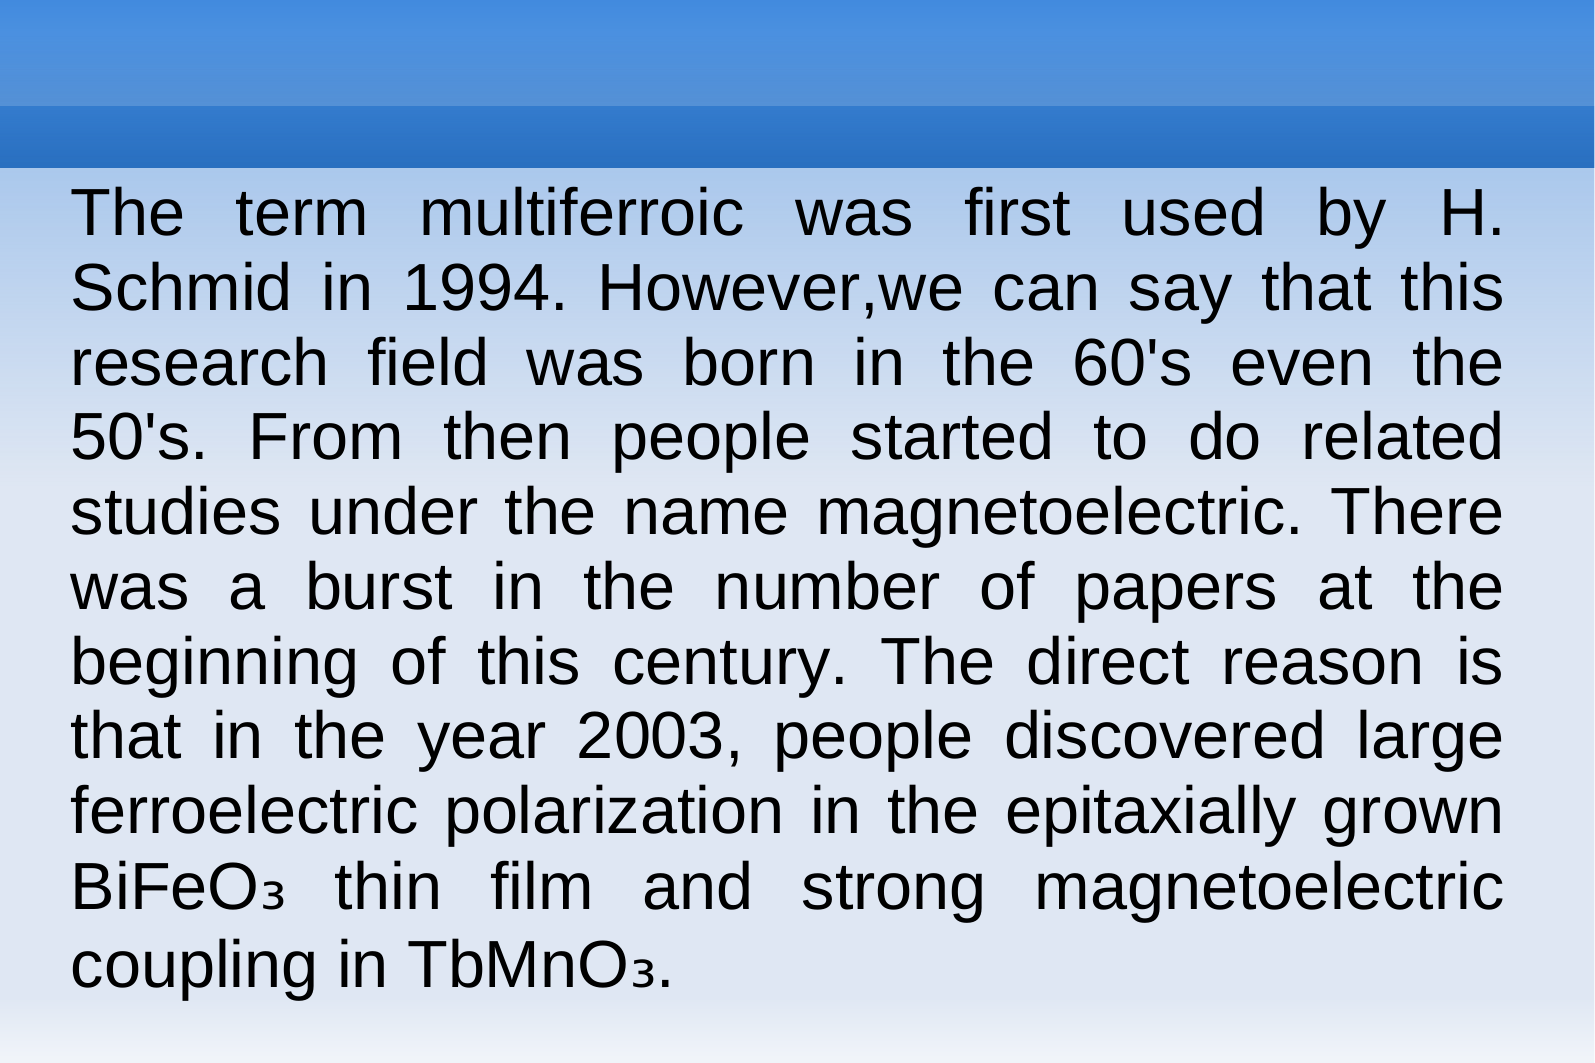

# The term multiferroic was first used by H. Schmid in 1994. However,we can say that this research field was born in the 60's even the 50's. From then people started to do related studies under the name magnetoelectric. There was a burst in the number of papers at the beginning of this century. The direct reason is that in the year 2003, people discovered large ferroelectric polarization in the epitaxially grown BiFeO₃ thin film and strong magnetoelectric coupling in TbMnO₃.